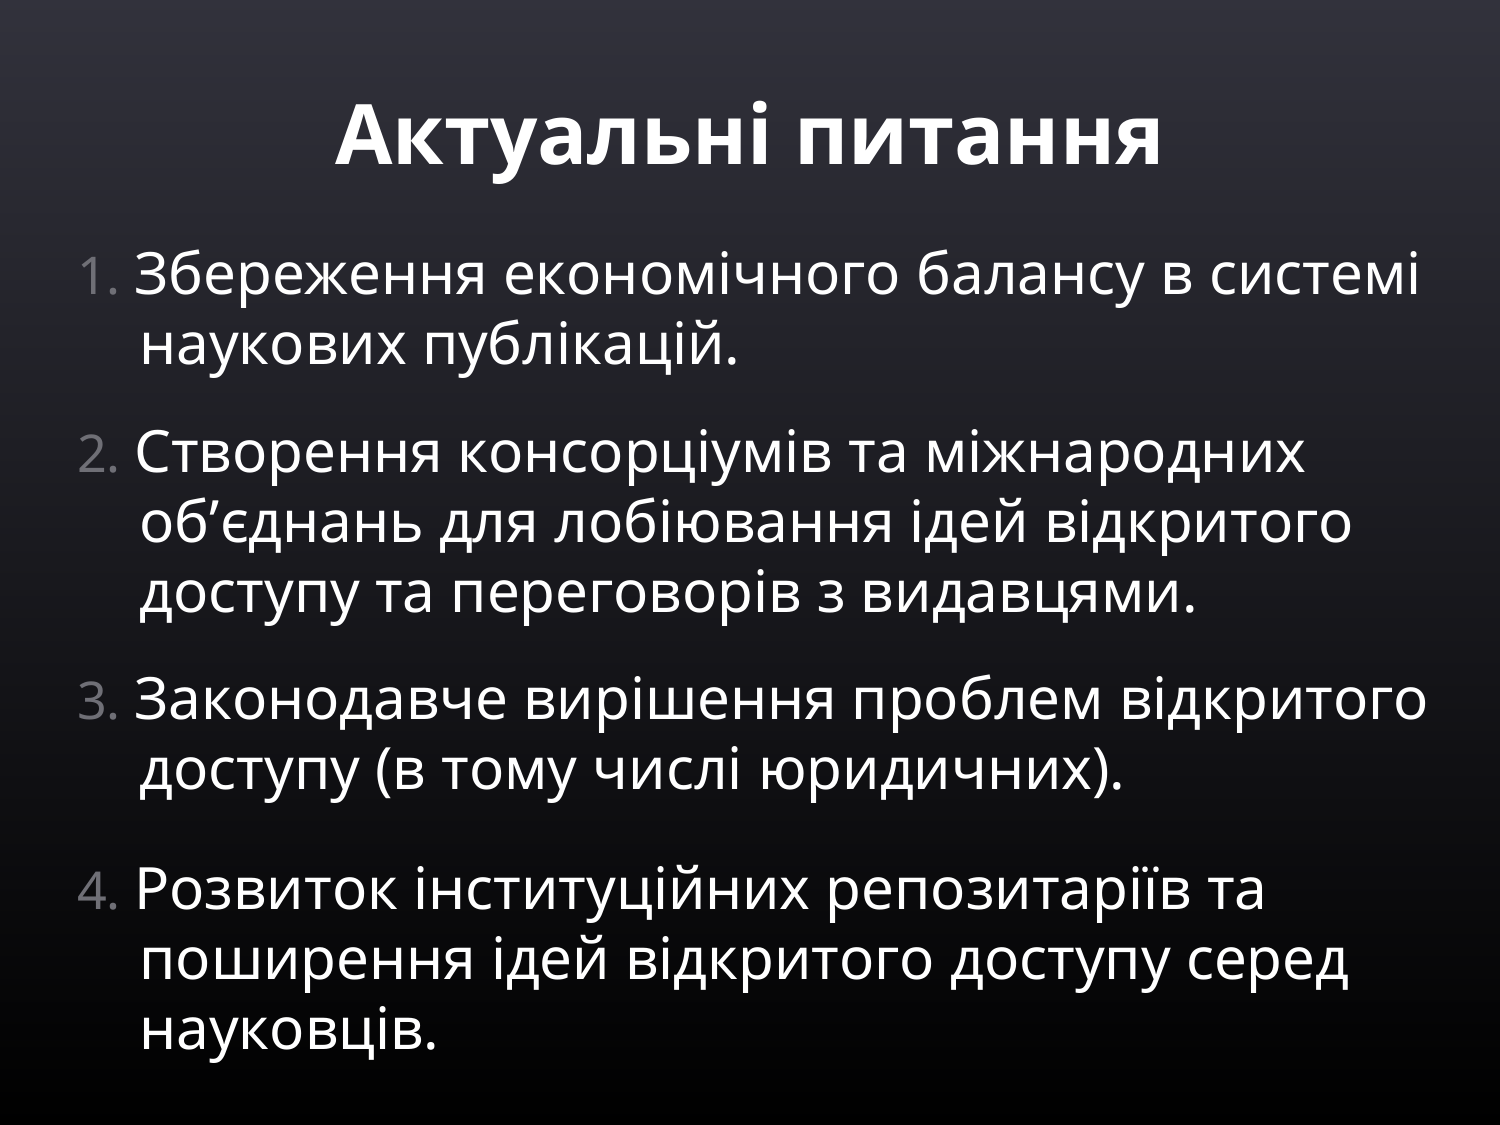

# Актуальні питання
1. Збереження економічного балансу в системі наукових публікацій.
2. Створення консорціумів та міжнародних об’єднань для лобіювання ідей відкритого доступу та переговорів з видавцями.
3. Законодавче вирішення проблем відкритого доступу (в тому числі юридичних).
4. Розвиток інституційних репозитаріїв та поширення ідей відкритого доступу серед науковців.